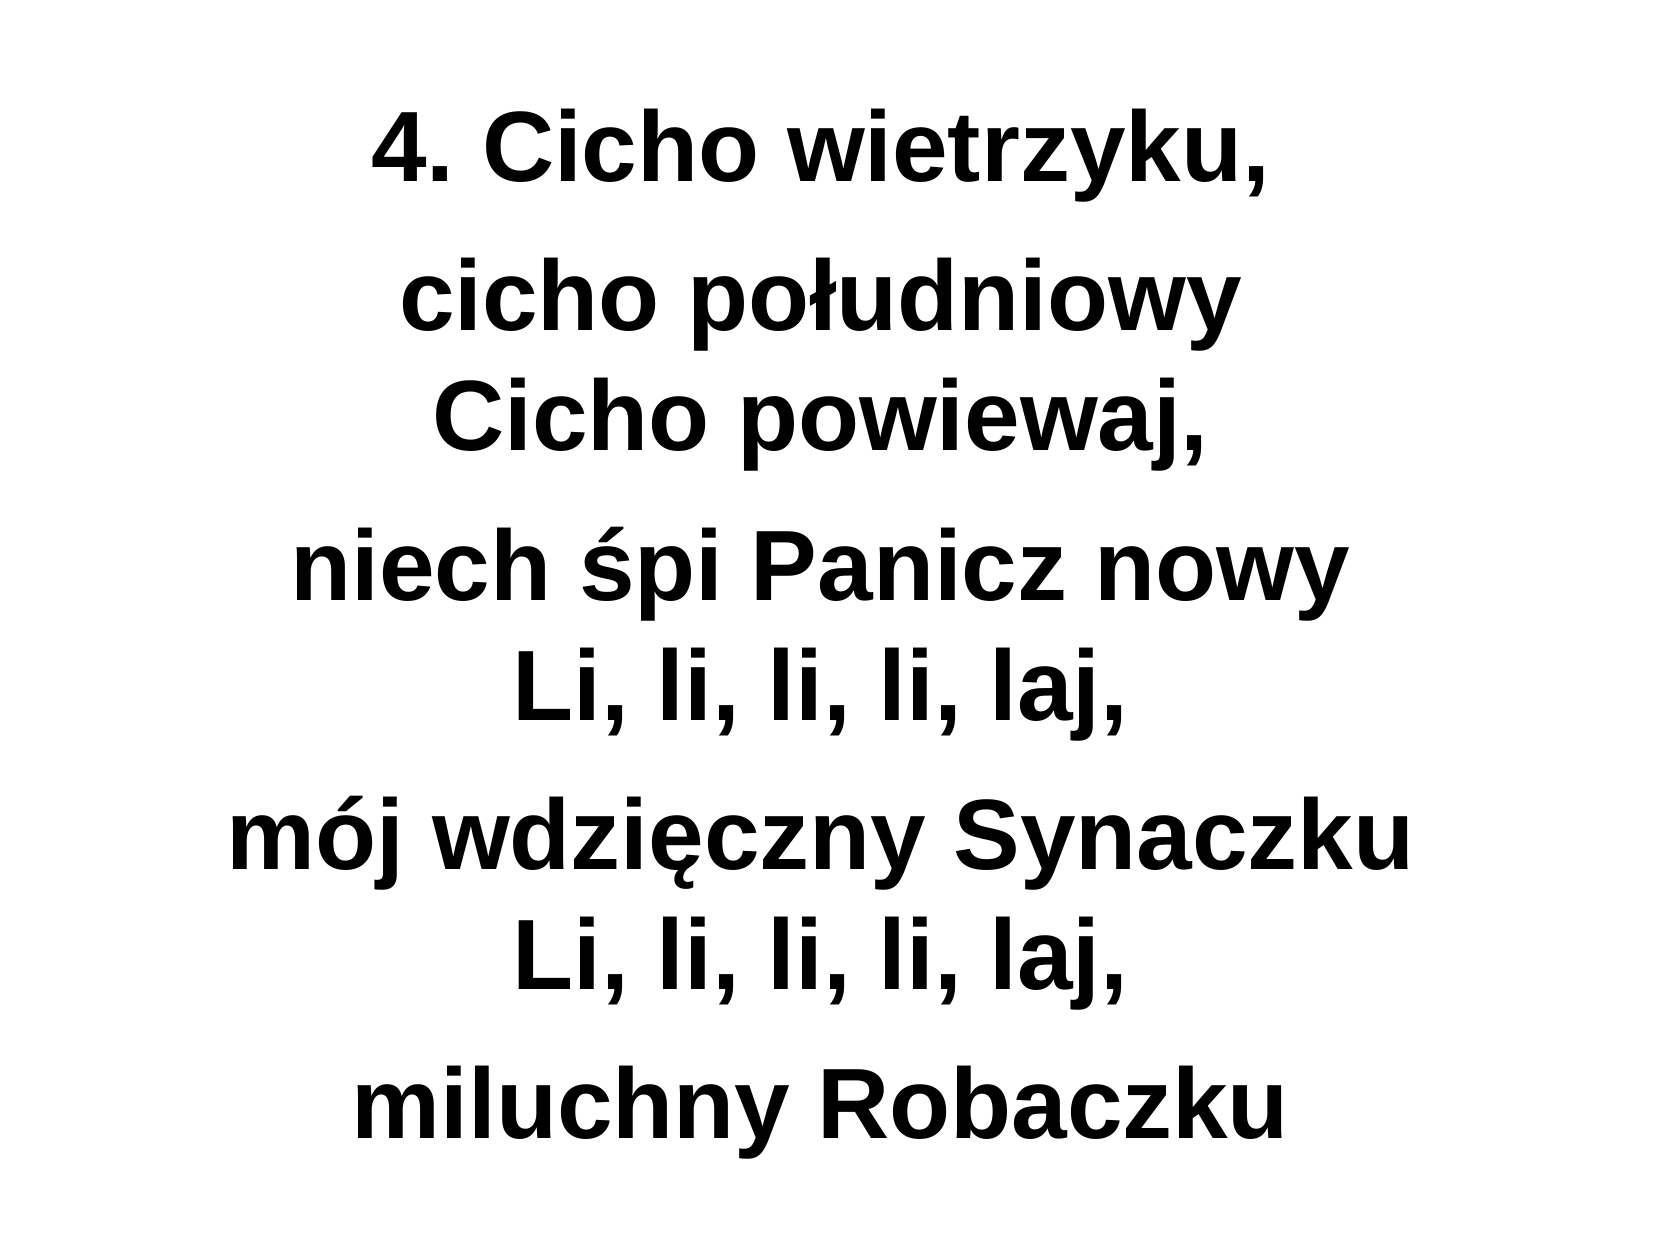

# 4. Cicho wietrzyku,
cicho południowy
Cicho powiewaj,
niech śpi Panicz nowy
Li, li, li, li, laj,
mój wdzięczny Synaczku
Li, li, li, li, laj,
miluchny Robaczku